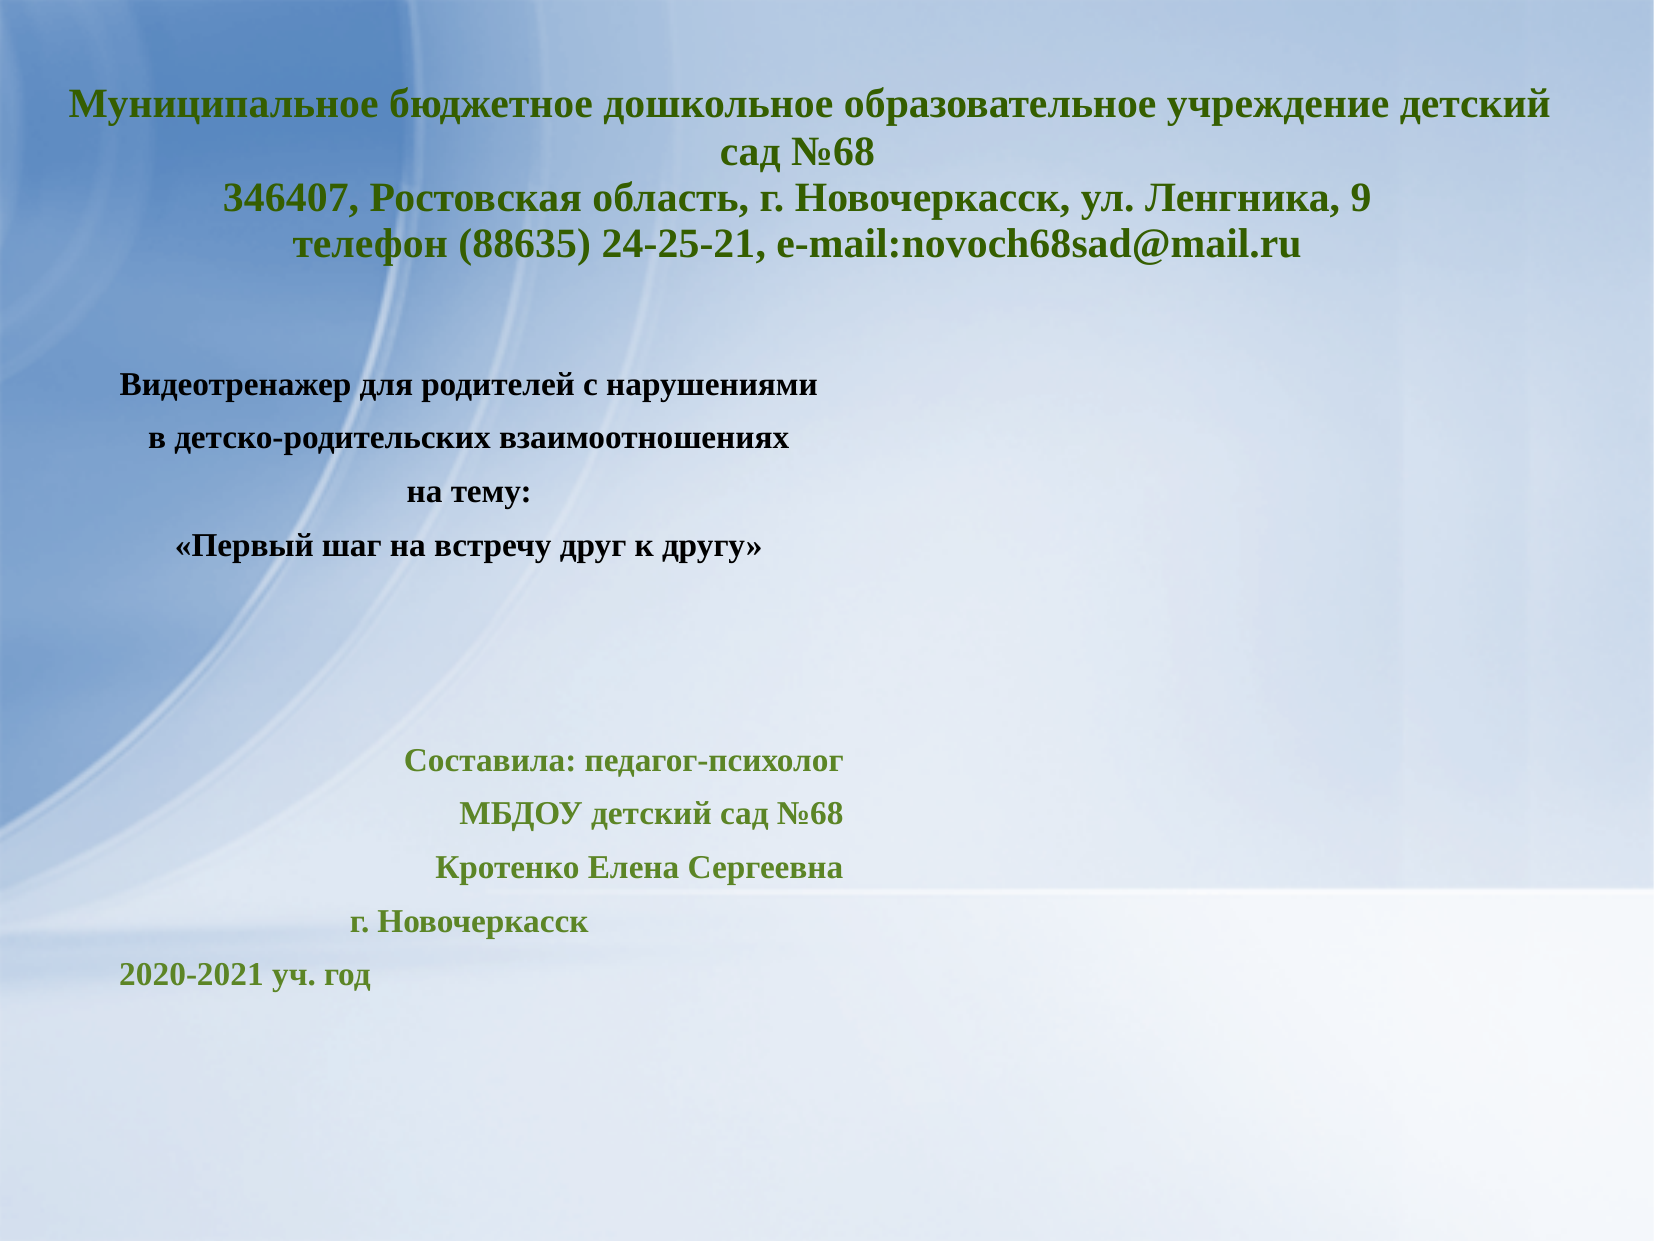

Муниципальное бюджетное дошкольное образовательное учреждение детский сад №68
346407, Ростовская область, г. Новочеркасск, ул. Ленгника, 9
телефон (88635) 24-25-21, e-mail:novoch68sad@mail.ru
Видеотренажер для родителей с нарушениями
в детско-родительских взаимоотношениях
на тему:
«Первый шаг на встречу друг к другу»
 Составила: педагог-психолог
 МБДОУ детский сад №68
 Кротенко Елена Сергеевна
г. Новочеркасск
 2020-2021 уч. год